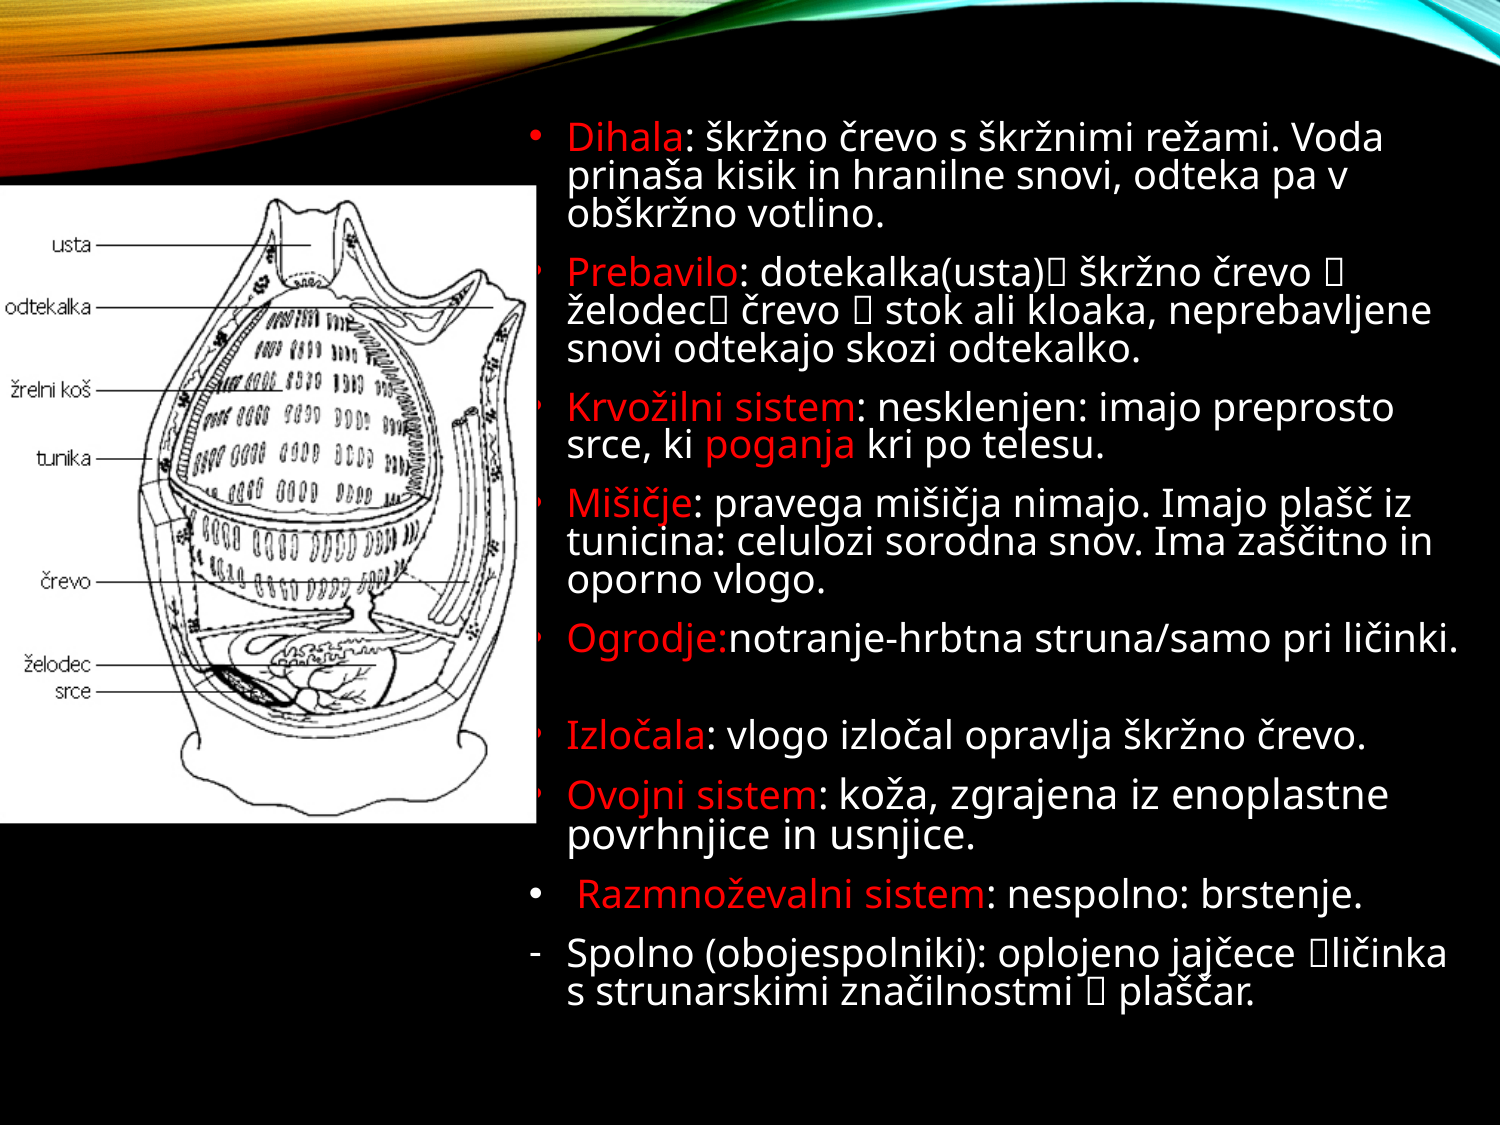

# Dihala: škržno črevo s škržnimi režami. Voda prinaša kisik in hranilne snovi, odteka pa v obškržno votlino.
Prebavilo: dotekalka(usta) škržno črevo  želodec črevo  stok ali kloaka, neprebavljene snovi odtekajo skozi odtekalko.
Krvožilni sistem: nesklenjen: imajo preprosto srce, ki poganja kri po telesu.
Mišičje: pravega mišičja nimajo. Imajo plašč iz tunicina: celulozi sorodna snov. Ima zaščitno in oporno vlogo.
Ogrodje:notranje-hrbtna struna/samo pri ličinki.
Izločala: vlogo izločal opravlja škržno črevo.
Ovojni sistem: koža, zgrajena iz enoplastne povrhnjice in usnjice.
 Razmnoževalni sistem: nespolno: brstenje.
Spolno (obojespolniki): oplojeno jajčece ličinka s strunarskimi značilnostmi  plaščar.